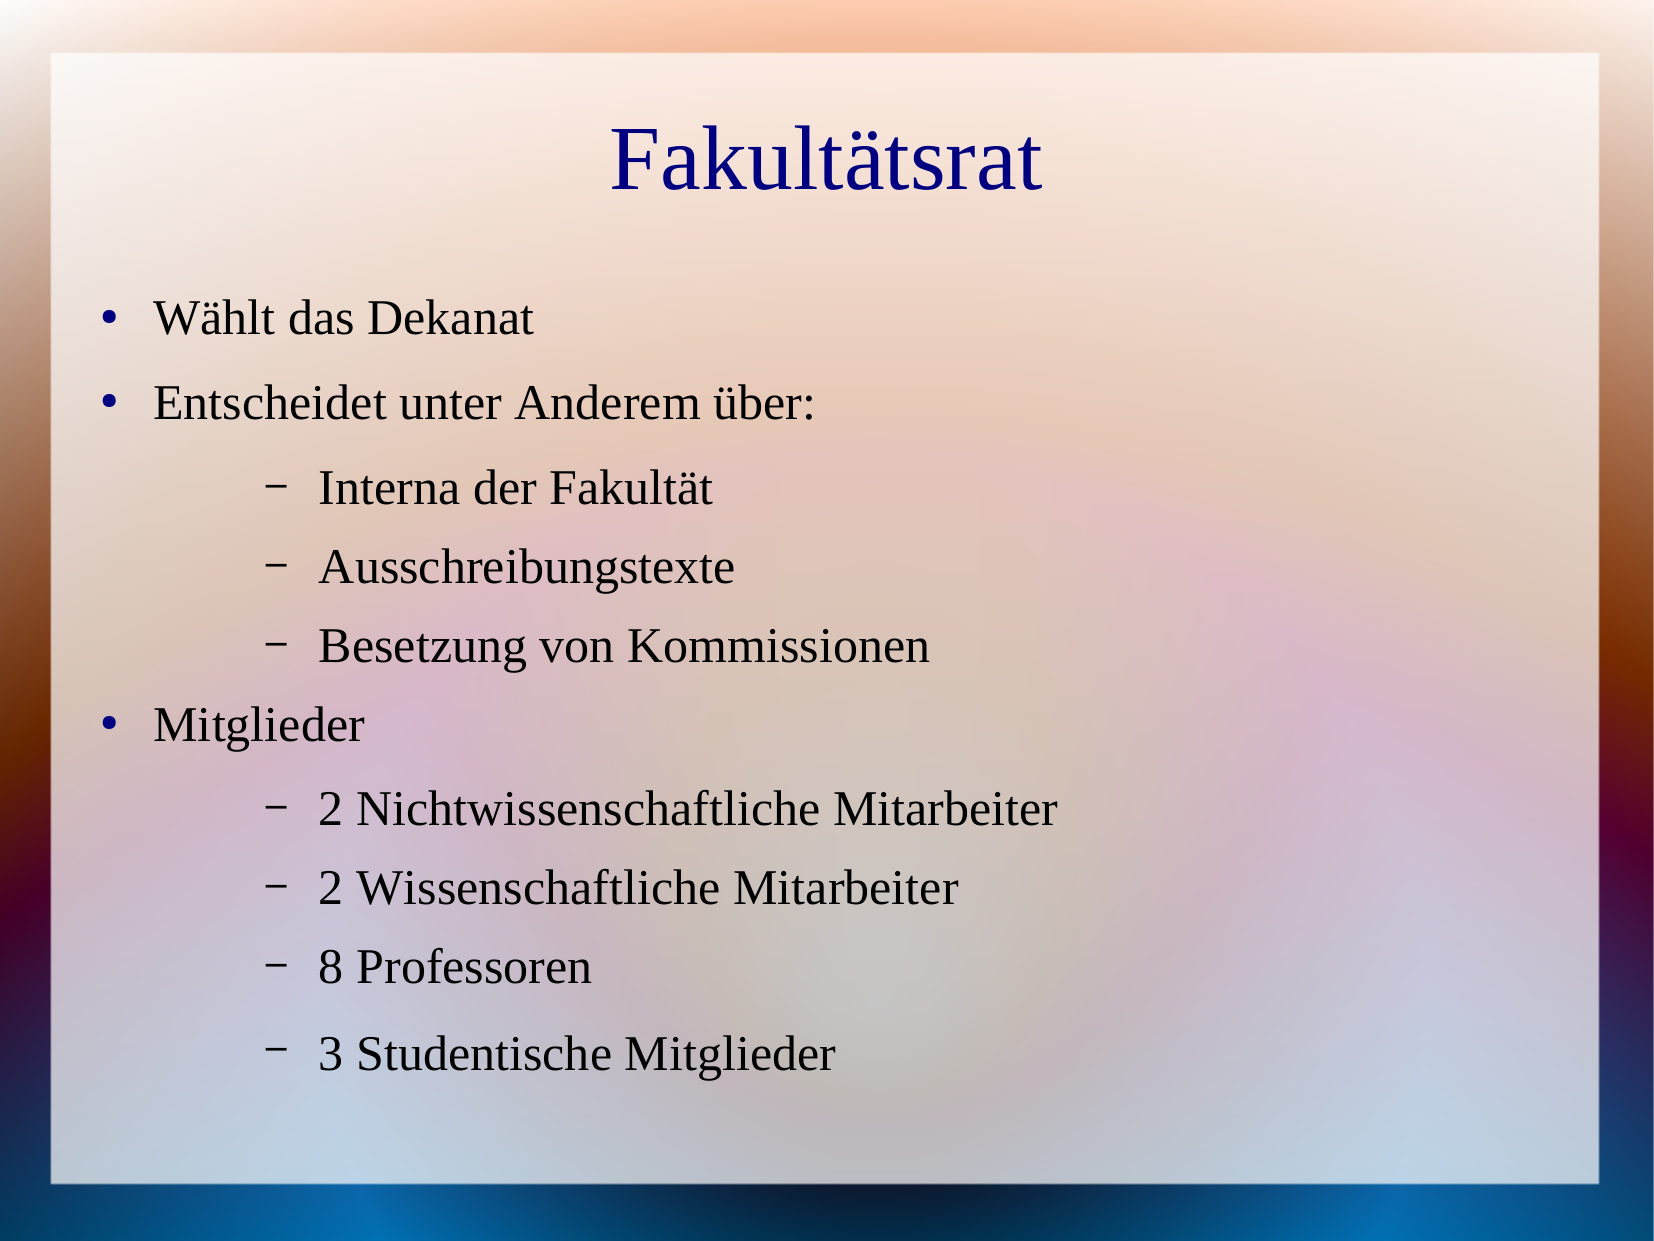

# Fakultätsrat
Wählt das Dekanat
Entscheidet unter Anderem über:
Interna der Fakultät
Ausschreibungstexte
Besetzung von Kommissionen
Mitglieder
2 Nichtwissenschaftliche Mitarbeiter
2 Wissenschaftliche Mitarbeiter
8 Professoren
3 Studentische Mitglieder